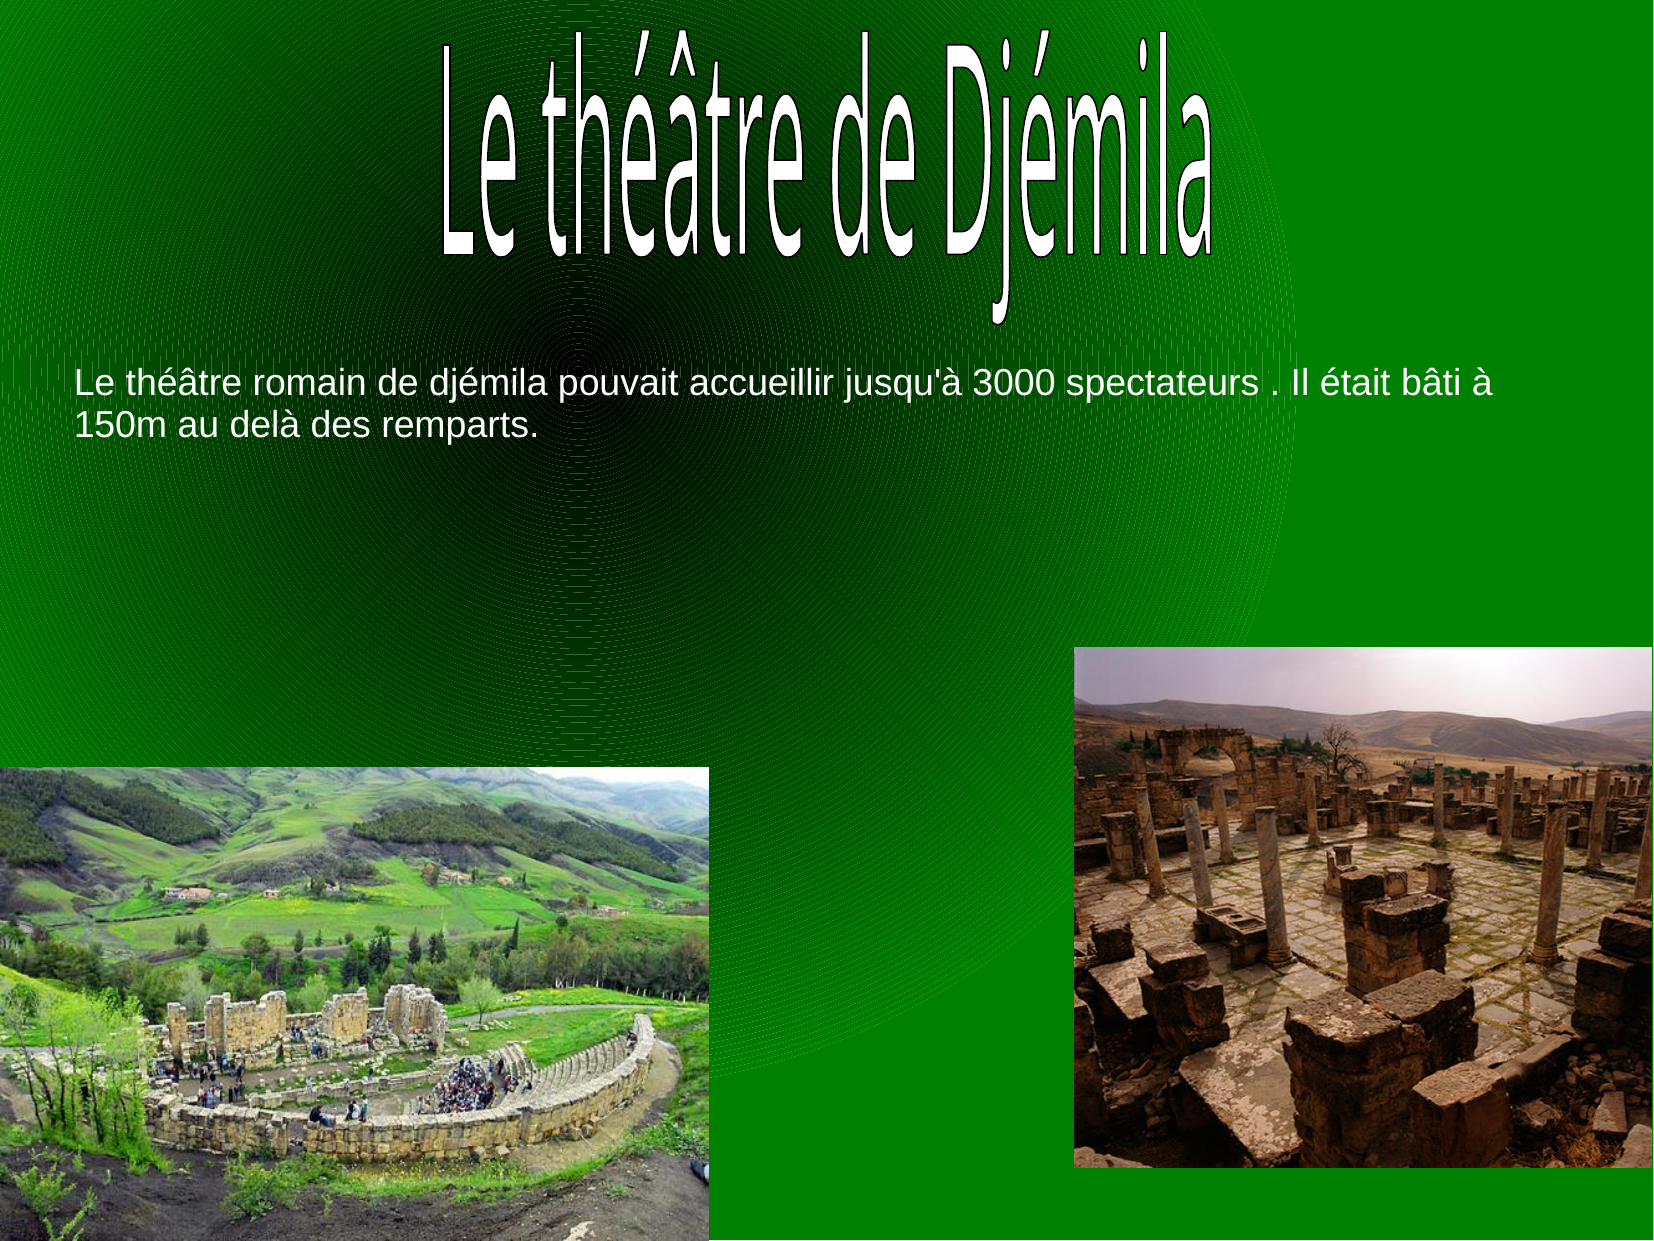

Le théâtre de Djémila
Le théâtre romain de djémila pouvait accueillir jusqu'à 3000 spectateurs . Il était bâti à 150m au delà des remparts.